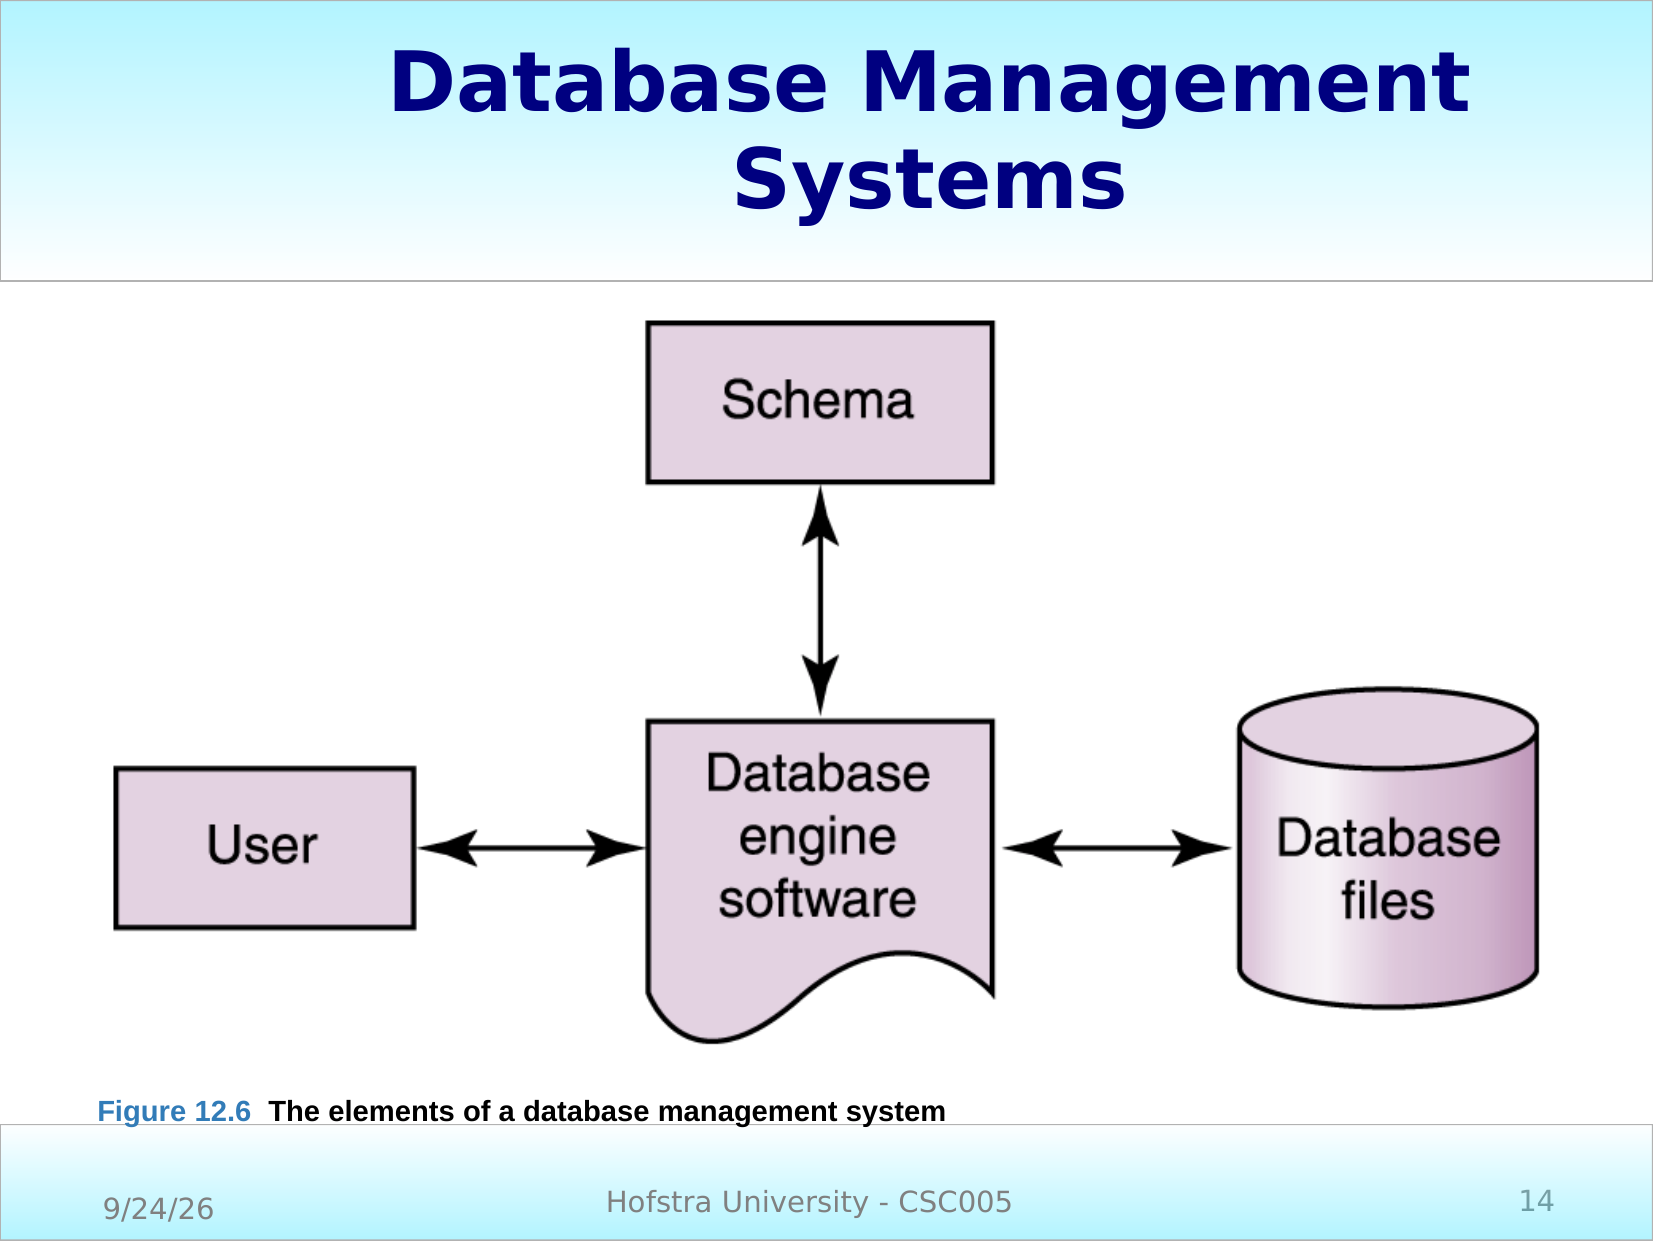

# Database Management Systems
Figure 12.6 The elements of a database management system
14
Hofstra University - CSC005